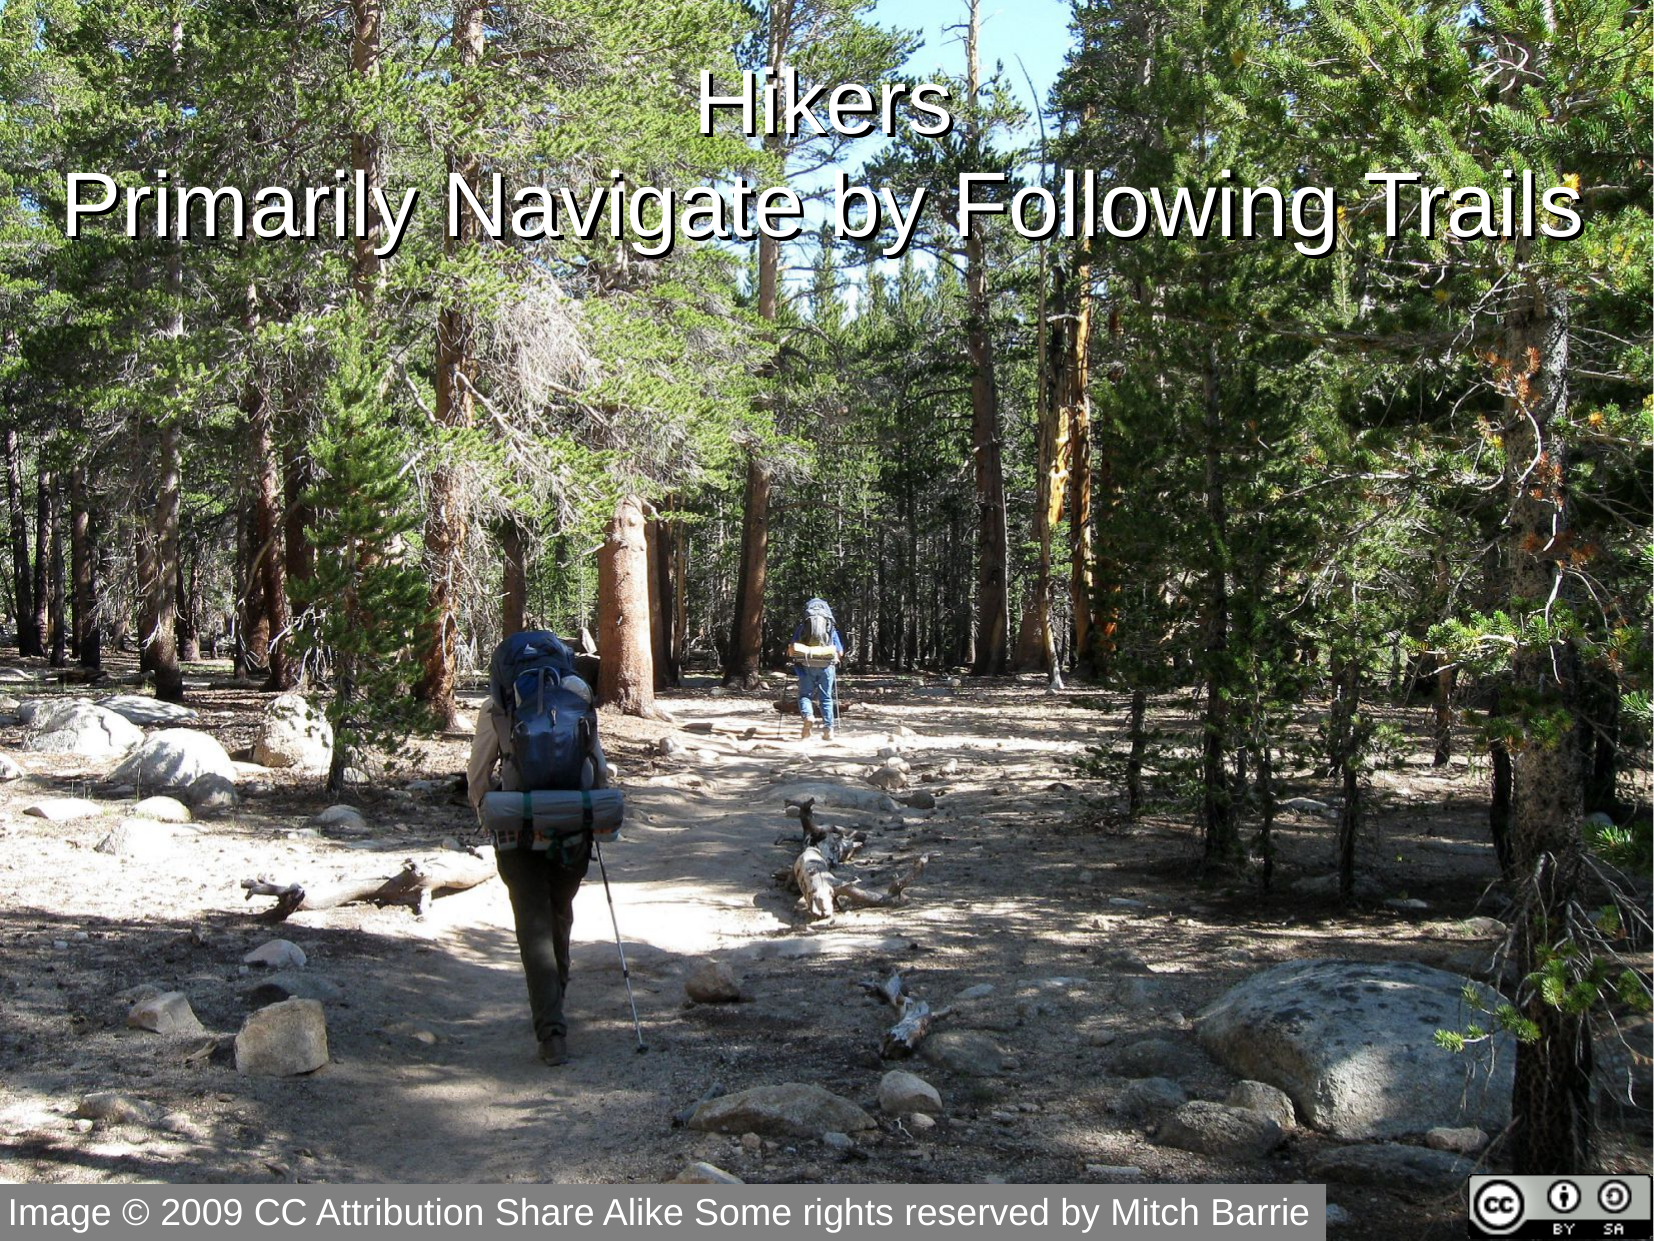

# Hikers Primarily Navigate by Following Trails
Image © 2009 CC Attribution Share Alike Some rights reserved by Mitch Barrie